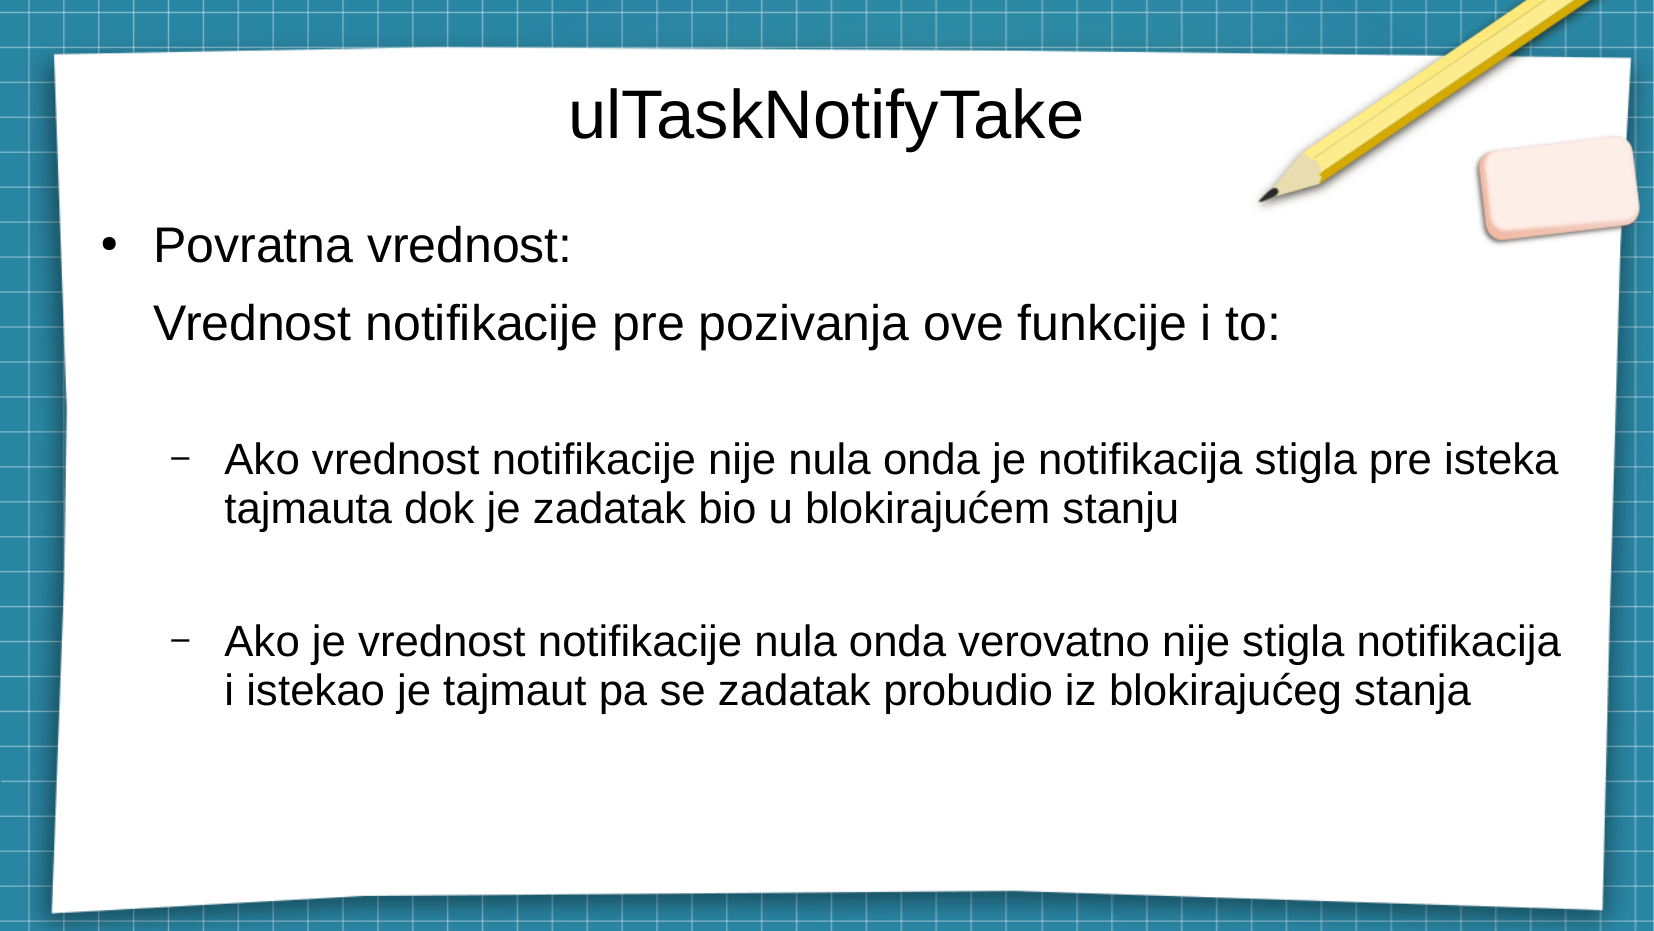

# ulTaskNotifyTake
Povratna vrednost:
Vrednost notifikacije pre pozivanja ove funkcije i to:
Ako vrednost notifikacije nije nula onda je notifikacija stigla pre isteka tajmauta dok je zadatak bio u blokirajućem stanju
Ako je vrednost notifikacije nula onda verovatno nije stigla notifikacija i istekao je tajmaut pa se zadatak probudio iz blokirajućeg stanja